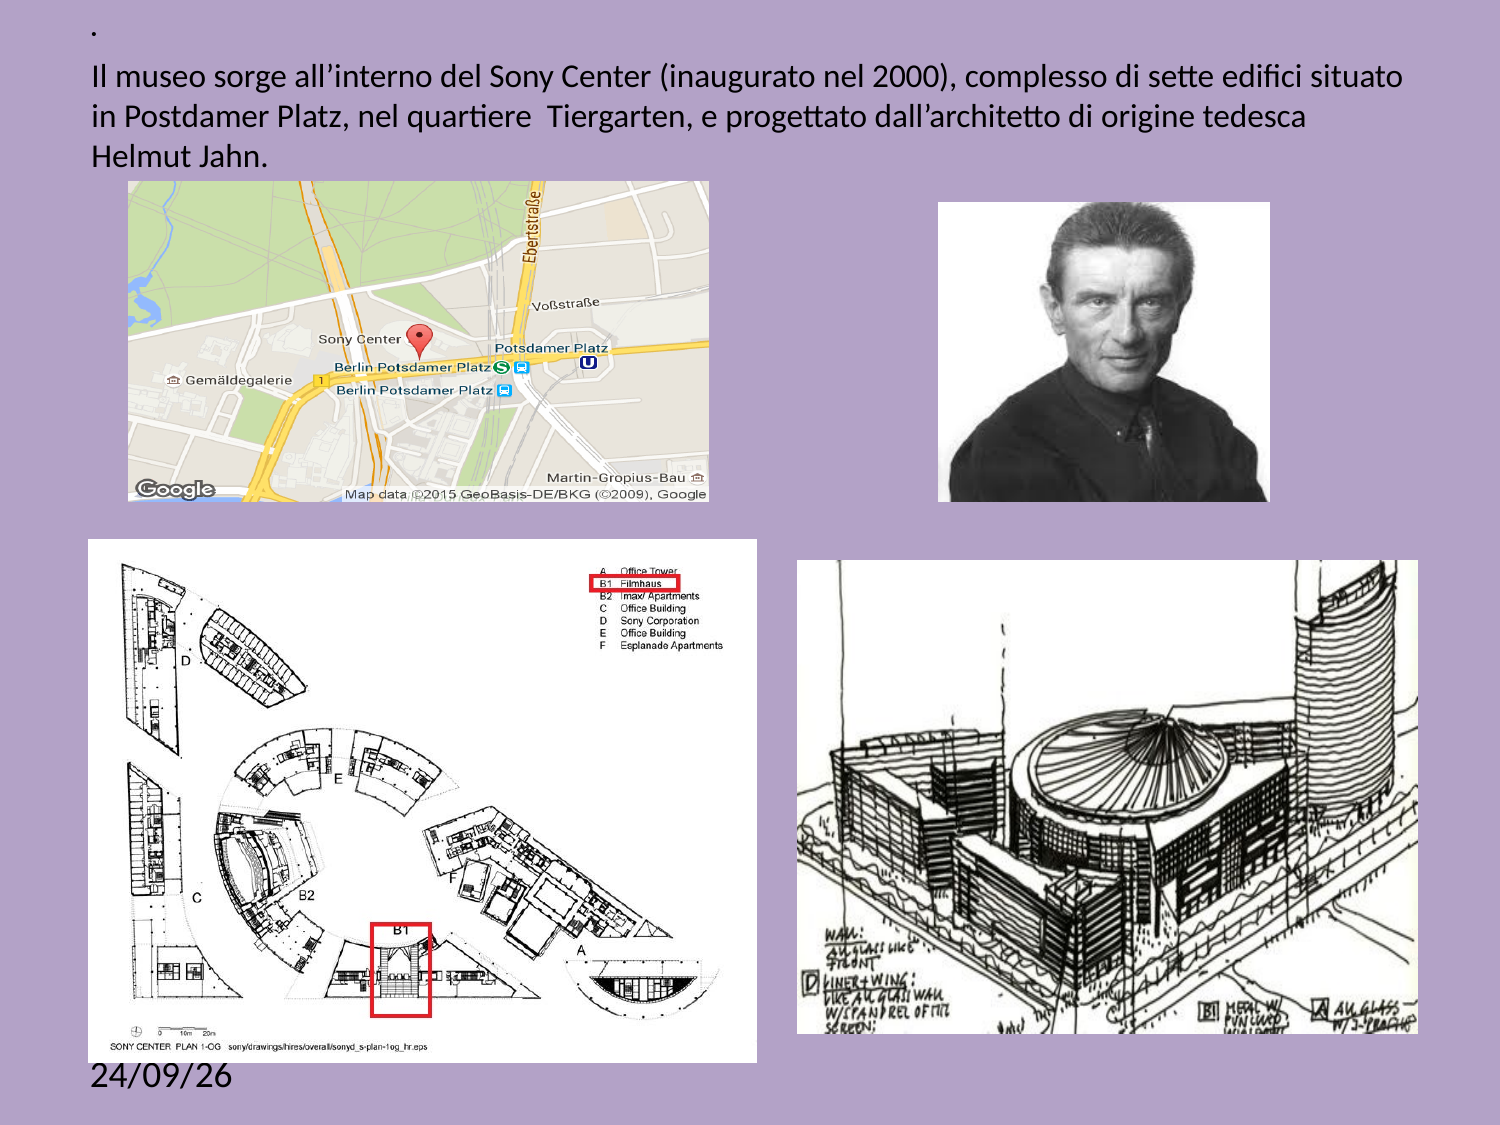

# Il museo sorge all’interno del Sony Center (inaugurato nel 2000), complesso di sette edifici situato in Postdamer Platz, nel quartiere Tiergarten, e progettato dall’architetto di origine tedesca Helmut Jahn.